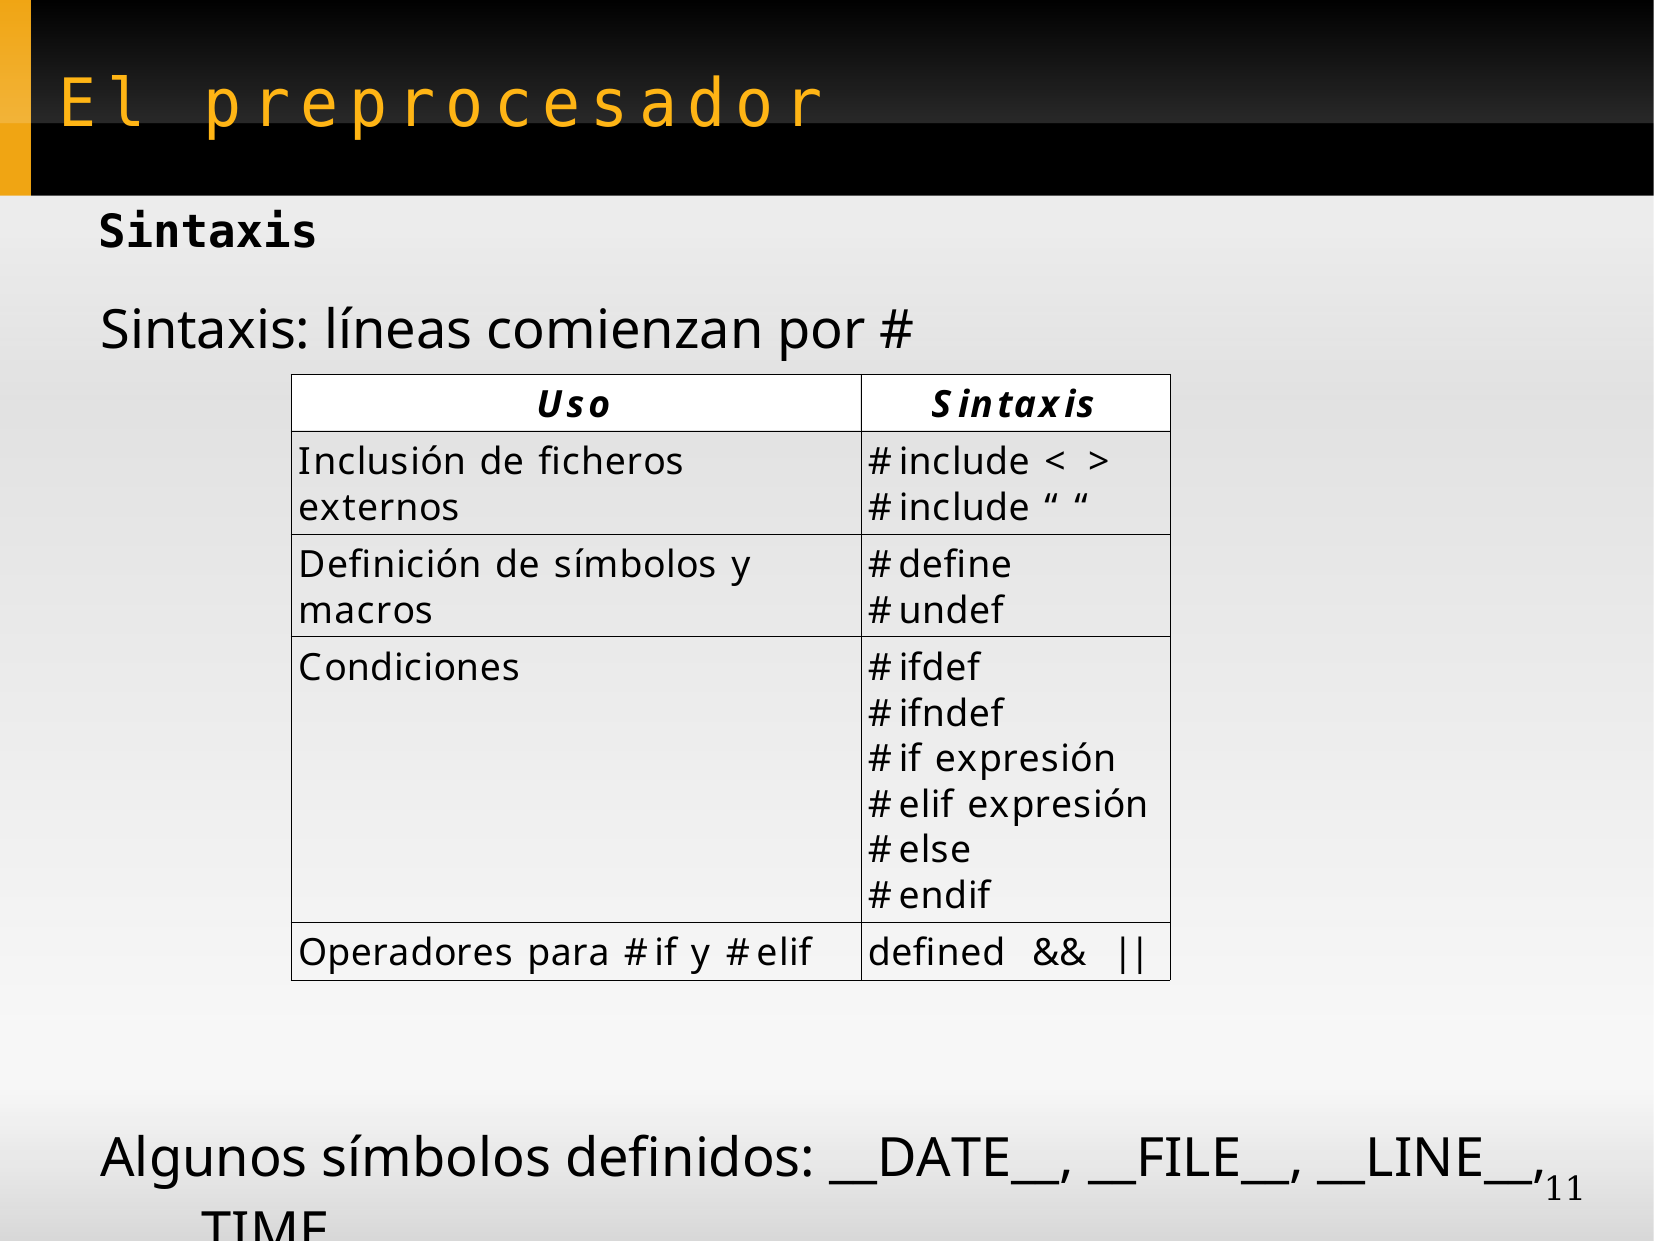

# El preprocesador
Sintaxis
Sintaxis: líneas comienzan por #
Algunos símbolos definidos: __DATE__, __FILE__, __LINE__, __TIME__
11